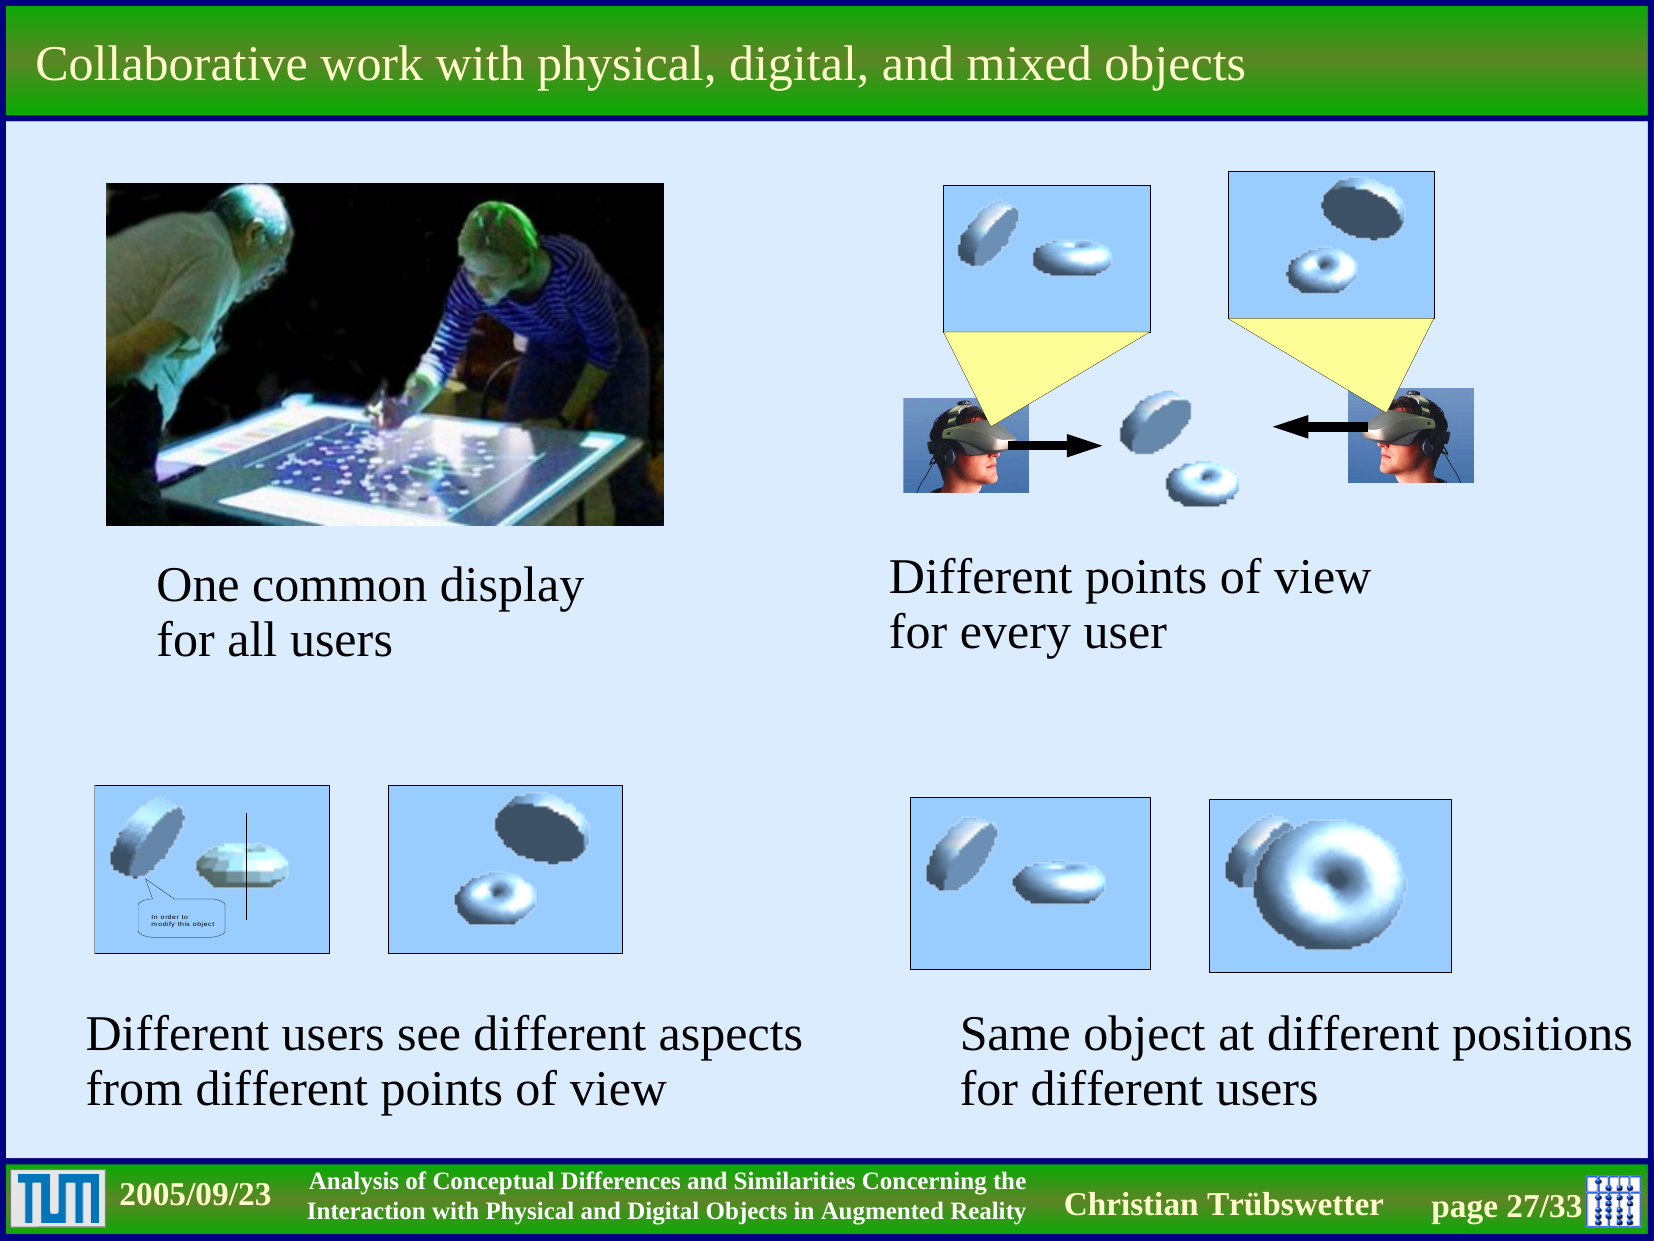

# Collaborative work with physical, digital, and mixed objects
Different points of view
for every user
One common display
for all users
Different users see different aspects
from different points of view
Same object at different positions
for different users